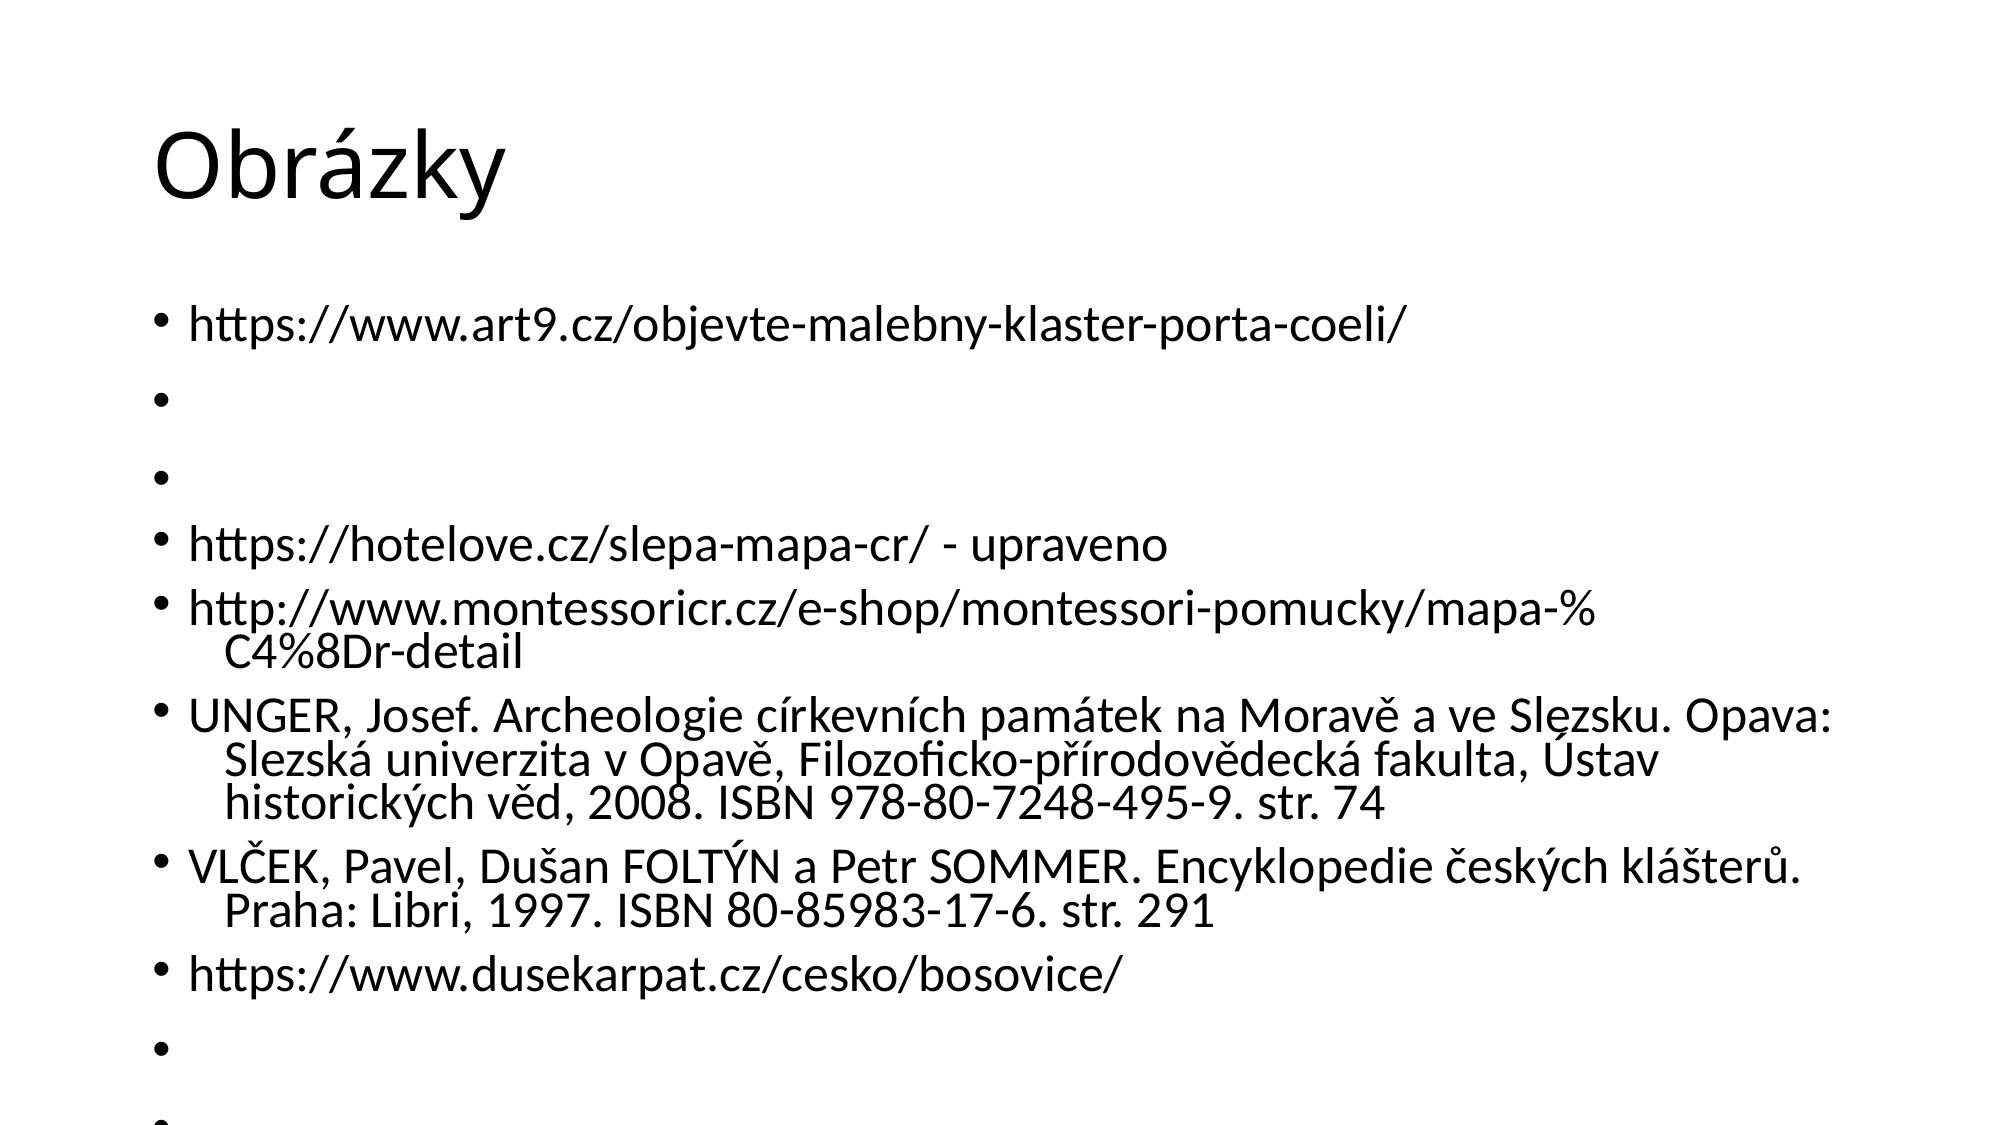

# Obrázky
https://www.art9.cz/objevte-malebny-klaster-porta-coeli/
https://hotelove.cz/slepa-mapa-cr/ - upraveno
http://www.montessoricr.cz/e-shop/montessori-pomucky/mapa-%C4%8Dr-detail
UNGER, Josef. Archeologie církevních památek na Moravě a ve Slezsku. Opava: Slezská univerzita v Opavě, Filozoficko-přírodovědecká fakulta, Ústav historických věd, 2008. ISBN 978-80-7248-495-9. str. 74
VLČEK, Pavel, Dušan FOLTÝN a Petr SOMMER. Encyklopedie českých klášterů. Praha: Libri, 1997. ISBN 80-85983-17-6. str. 291
https://www.dusekarpat.cz/cesko/bosovice/